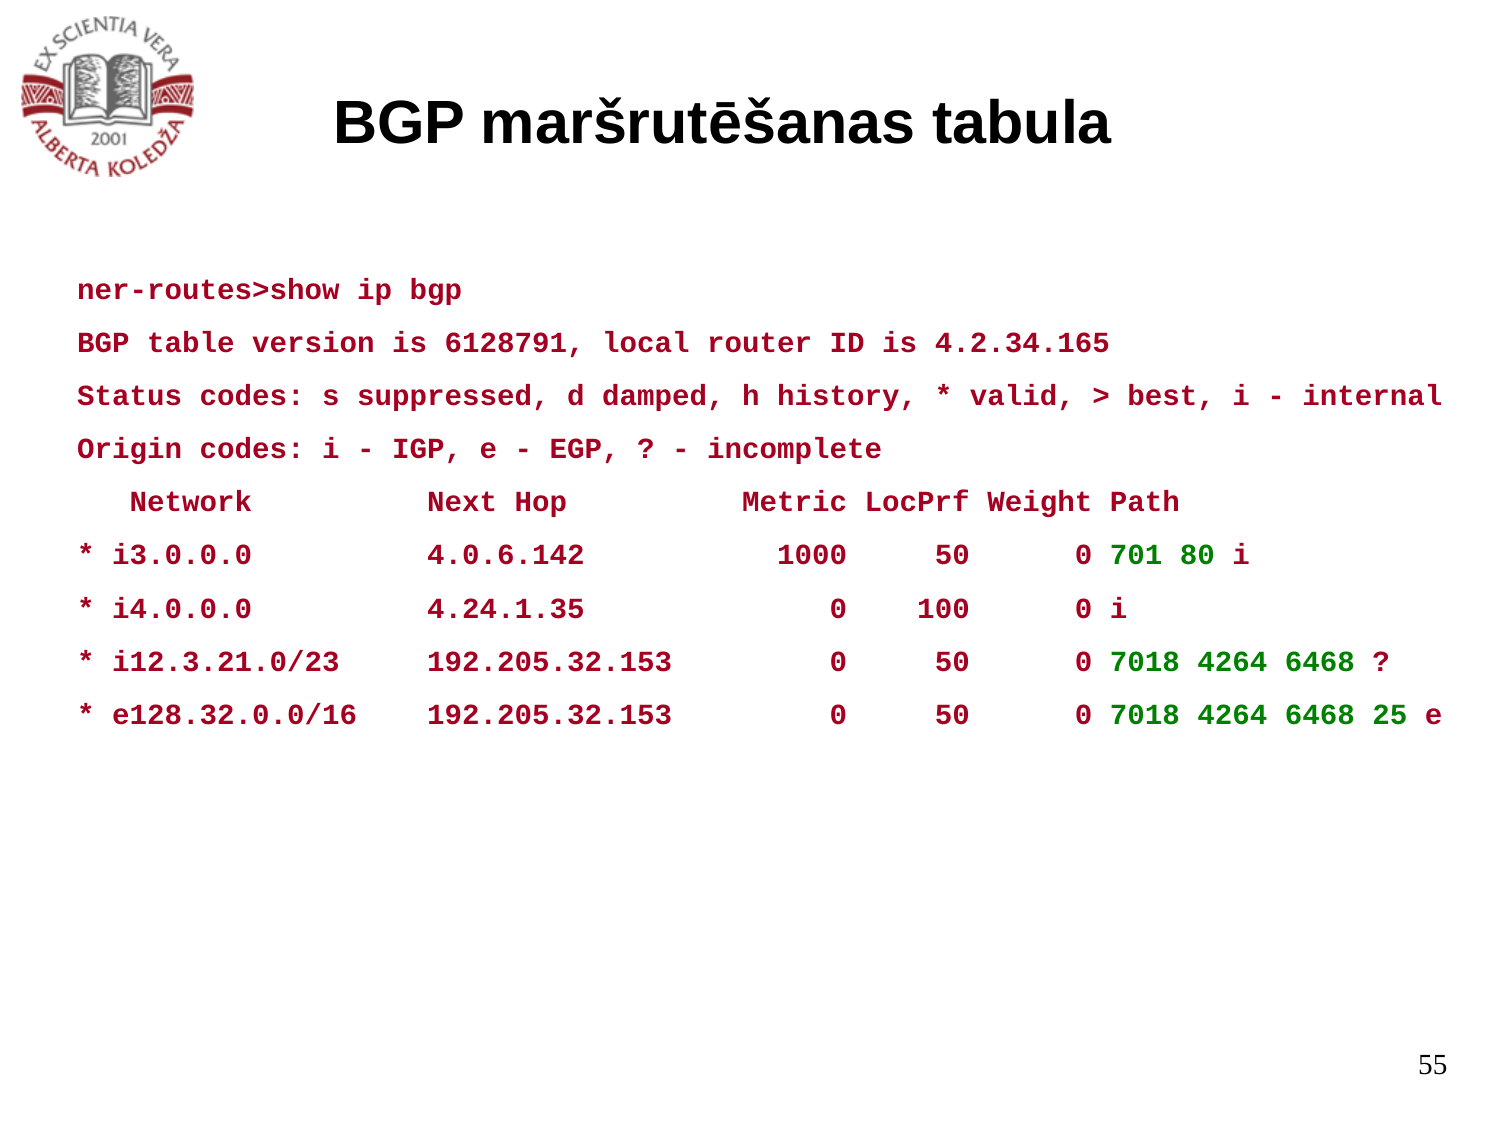

# BGP maršrutēšanas tabula
ner-routes>show ip bgp
BGP table version is 6128791, local router ID is 4.2.34.165
Status codes: s suppressed, d damped, h history, * valid, > best, i - internal
Origin codes: i - IGP, e - EGP, ? - incomplete
 Network Next Hop Metric LocPrf Weight Path
* i3.0.0.0 4.0.6.142 1000 50 0 701 80 i
* i4.0.0.0 4.24.1.35 0 100 0 i
* i12.3.21.0/23 192.205.32.153 0 50 0 7018 4264 6468 ?
* e128.32.0.0/16 192.205.32.153 0 50 0 7018 4264 6468 25 e